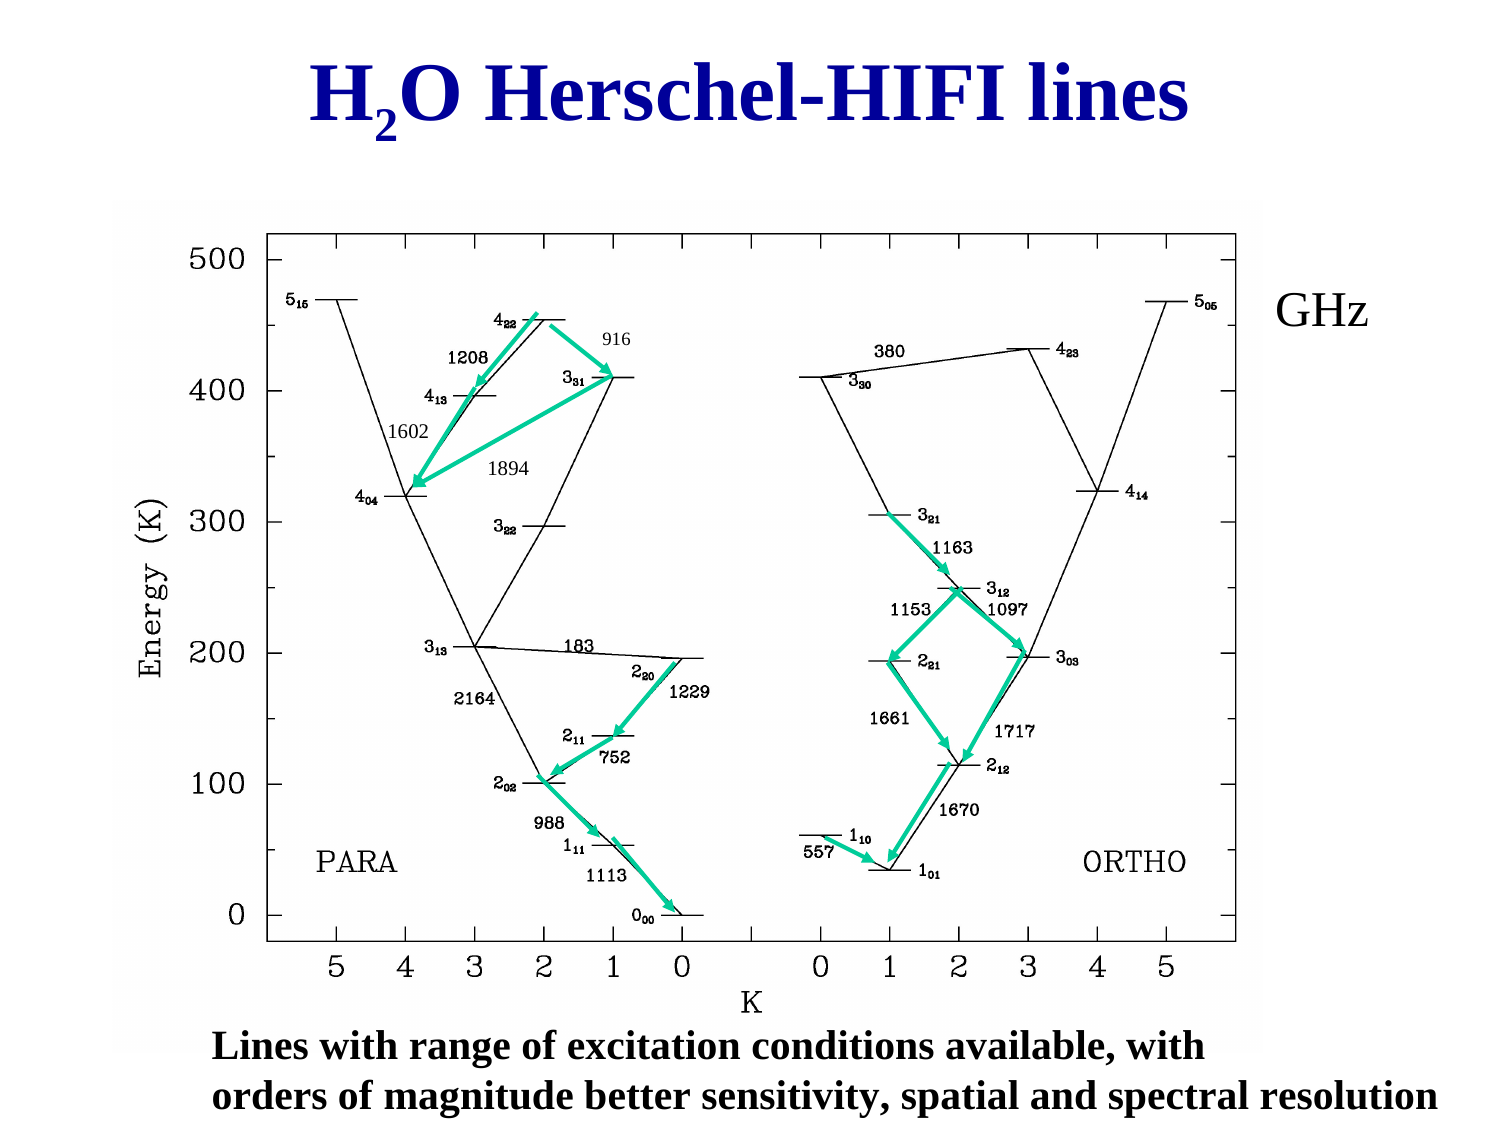

# H2O Herschel-HIFI lines
GHz
916
1602
1894
Lines with range of excitation conditions available, with
orders of magnitude better sensitivity, spatial and spectral resolution